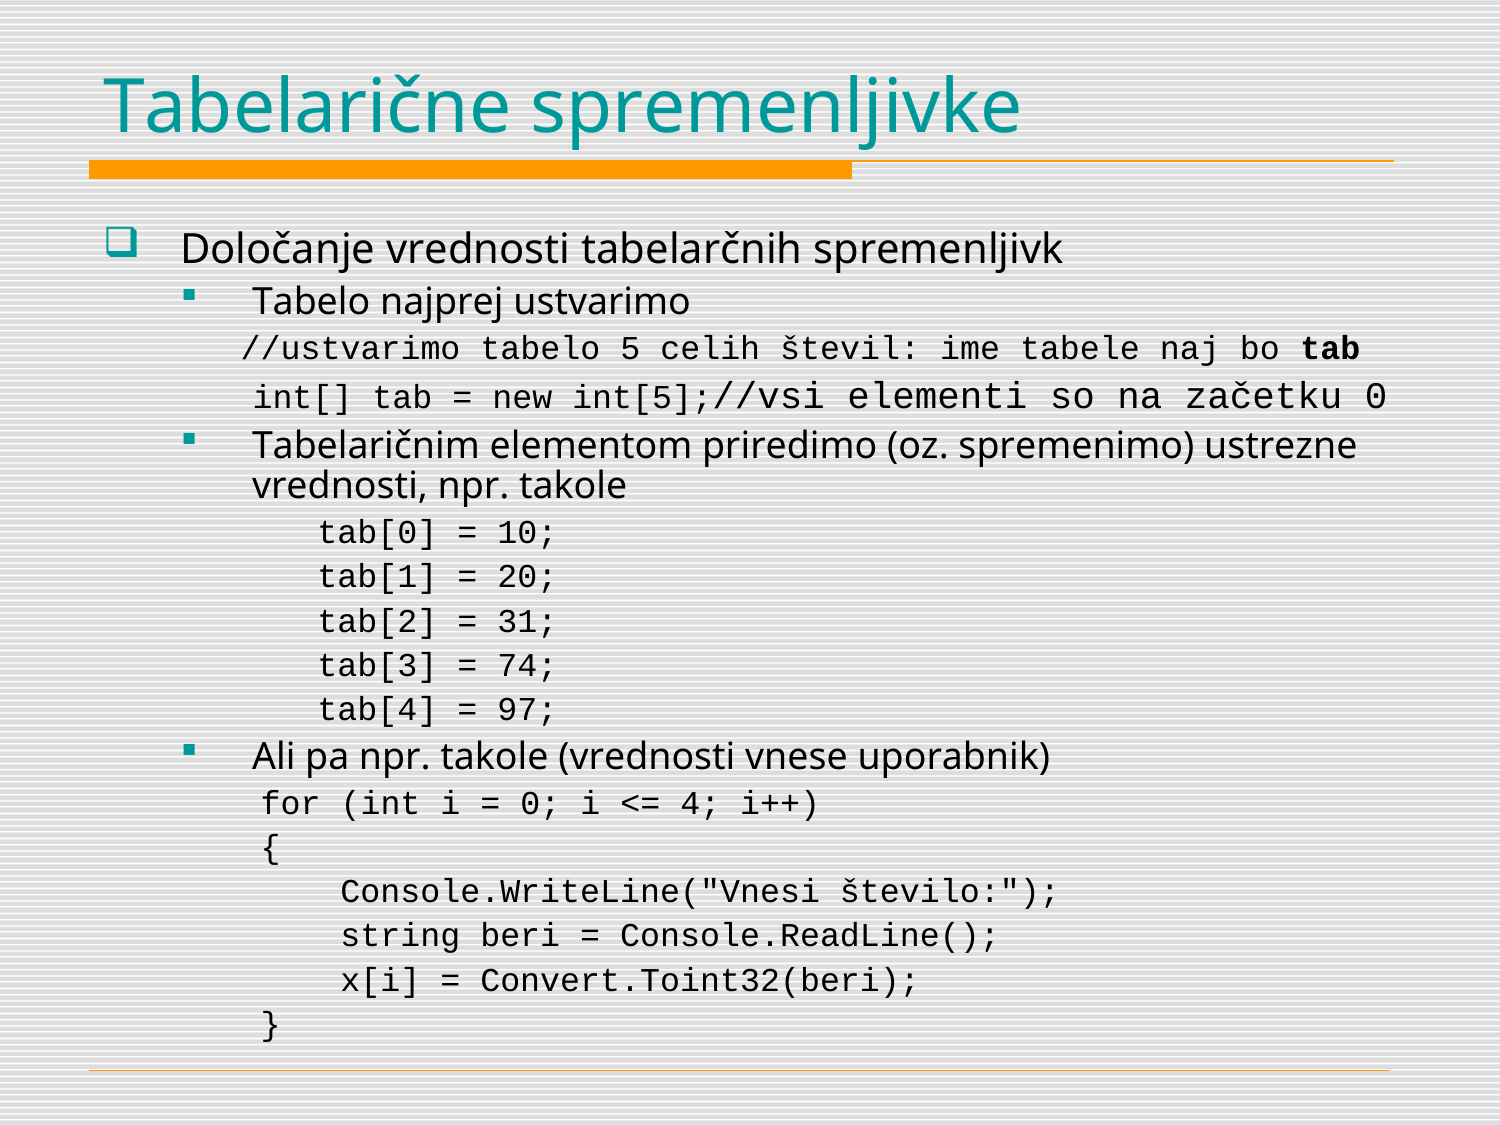

# Tabelarične spremenljivke
Določanje vrednosti tabelarčnih spremenljivk
Tabelo najprej ustvarimo
 //ustvarimo tabelo 5 celih števil: ime tabele naj bo tab
int[] tab = new int[5];//vsi elementi so na začetku 0
Tabelaričnim elementom priredimo (oz. spremenimo) ustrezne vrednosti, npr. takole
tab[0] = 10;
tab[1] = 20;
tab[2] = 31;
tab[3] = 74;
tab[4] = 97;
Ali pa npr. takole (vrednosti vnese uporabnik)
 for (int i = 0; i <= 4; i++)
 {
 Console.WriteLine("Vnesi število:");
 string beri = Console.ReadLine();
 x[i] = Convert.Toint32(beri);
 }